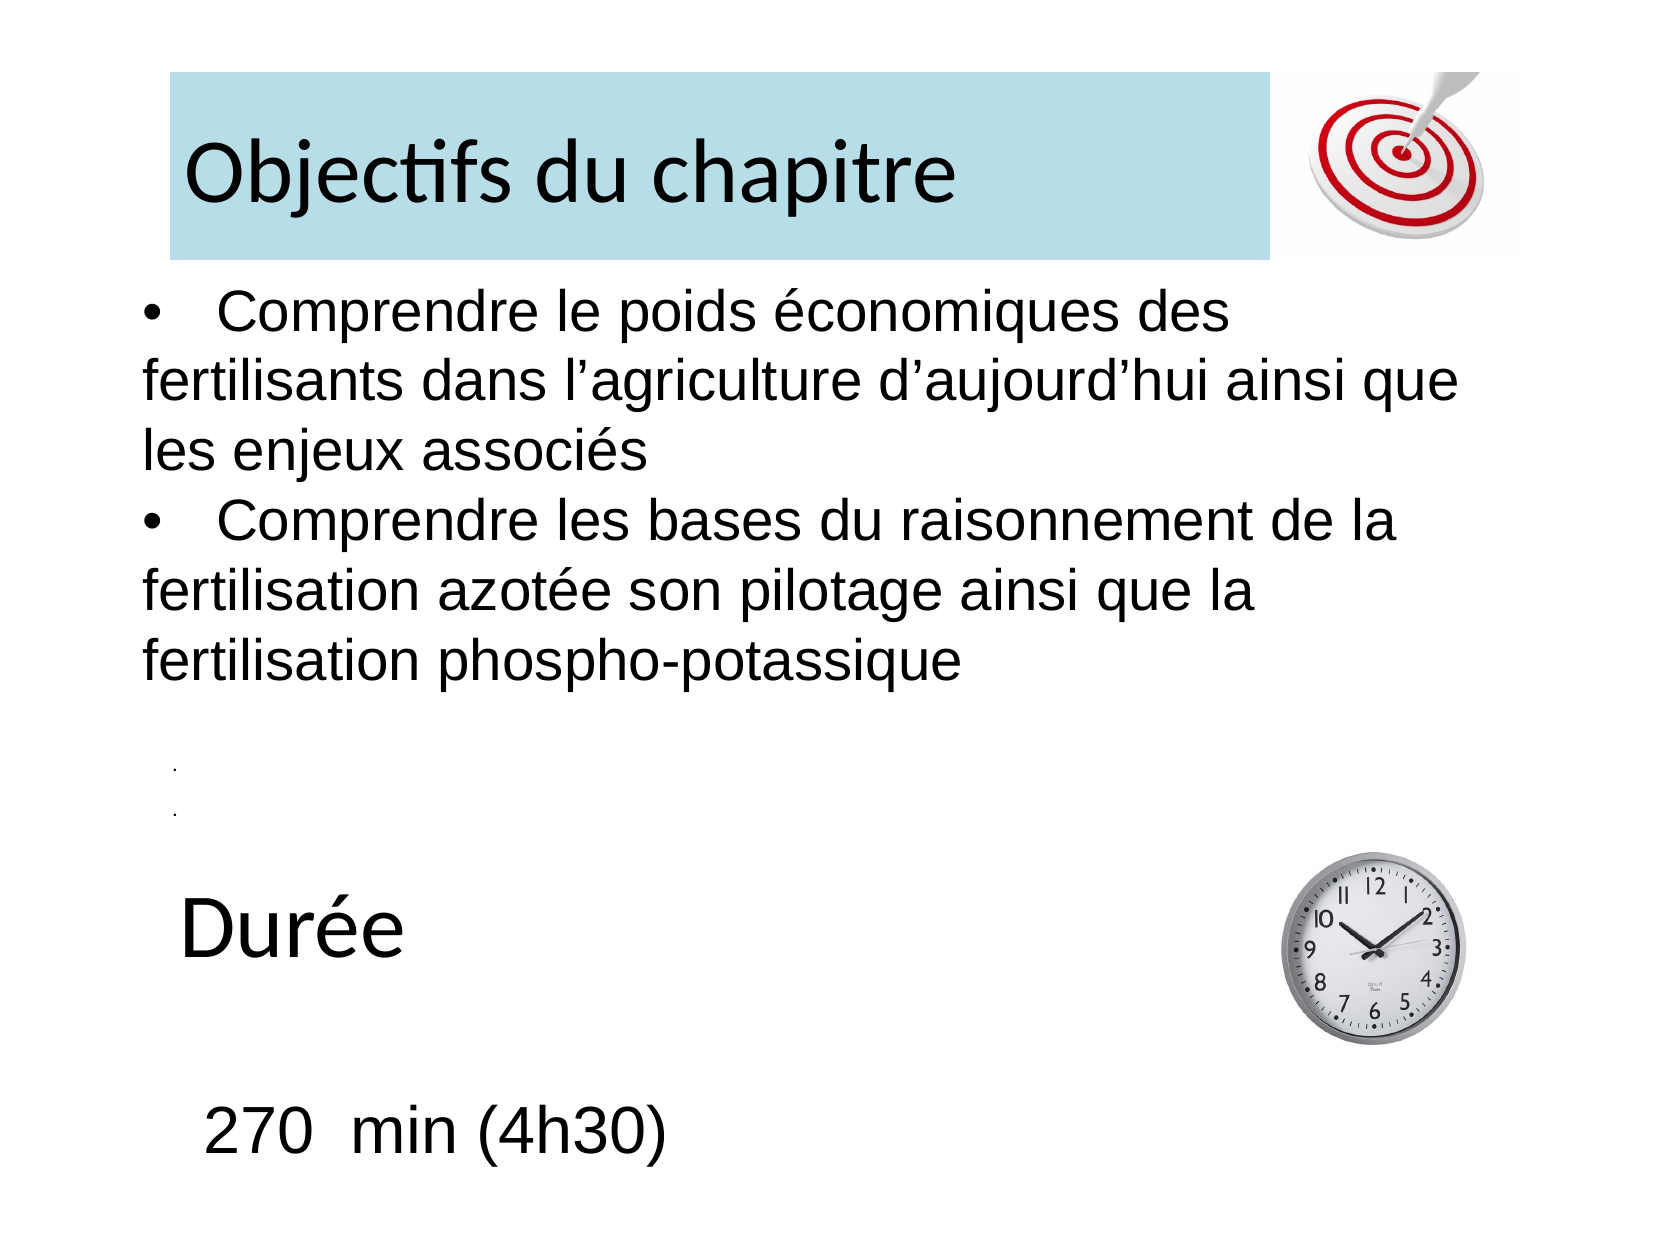

Objectifs du chapitre
•	Comprendre le poids économiques des fertilisants dans l’agriculture d’aujourd’hui ainsi que les enjeux associés
•	Comprendre les bases du raisonnement de la fertilisation azotée son pilotage ainsi que la fertilisation phospho-potassique
Durée
270 min (4h30)